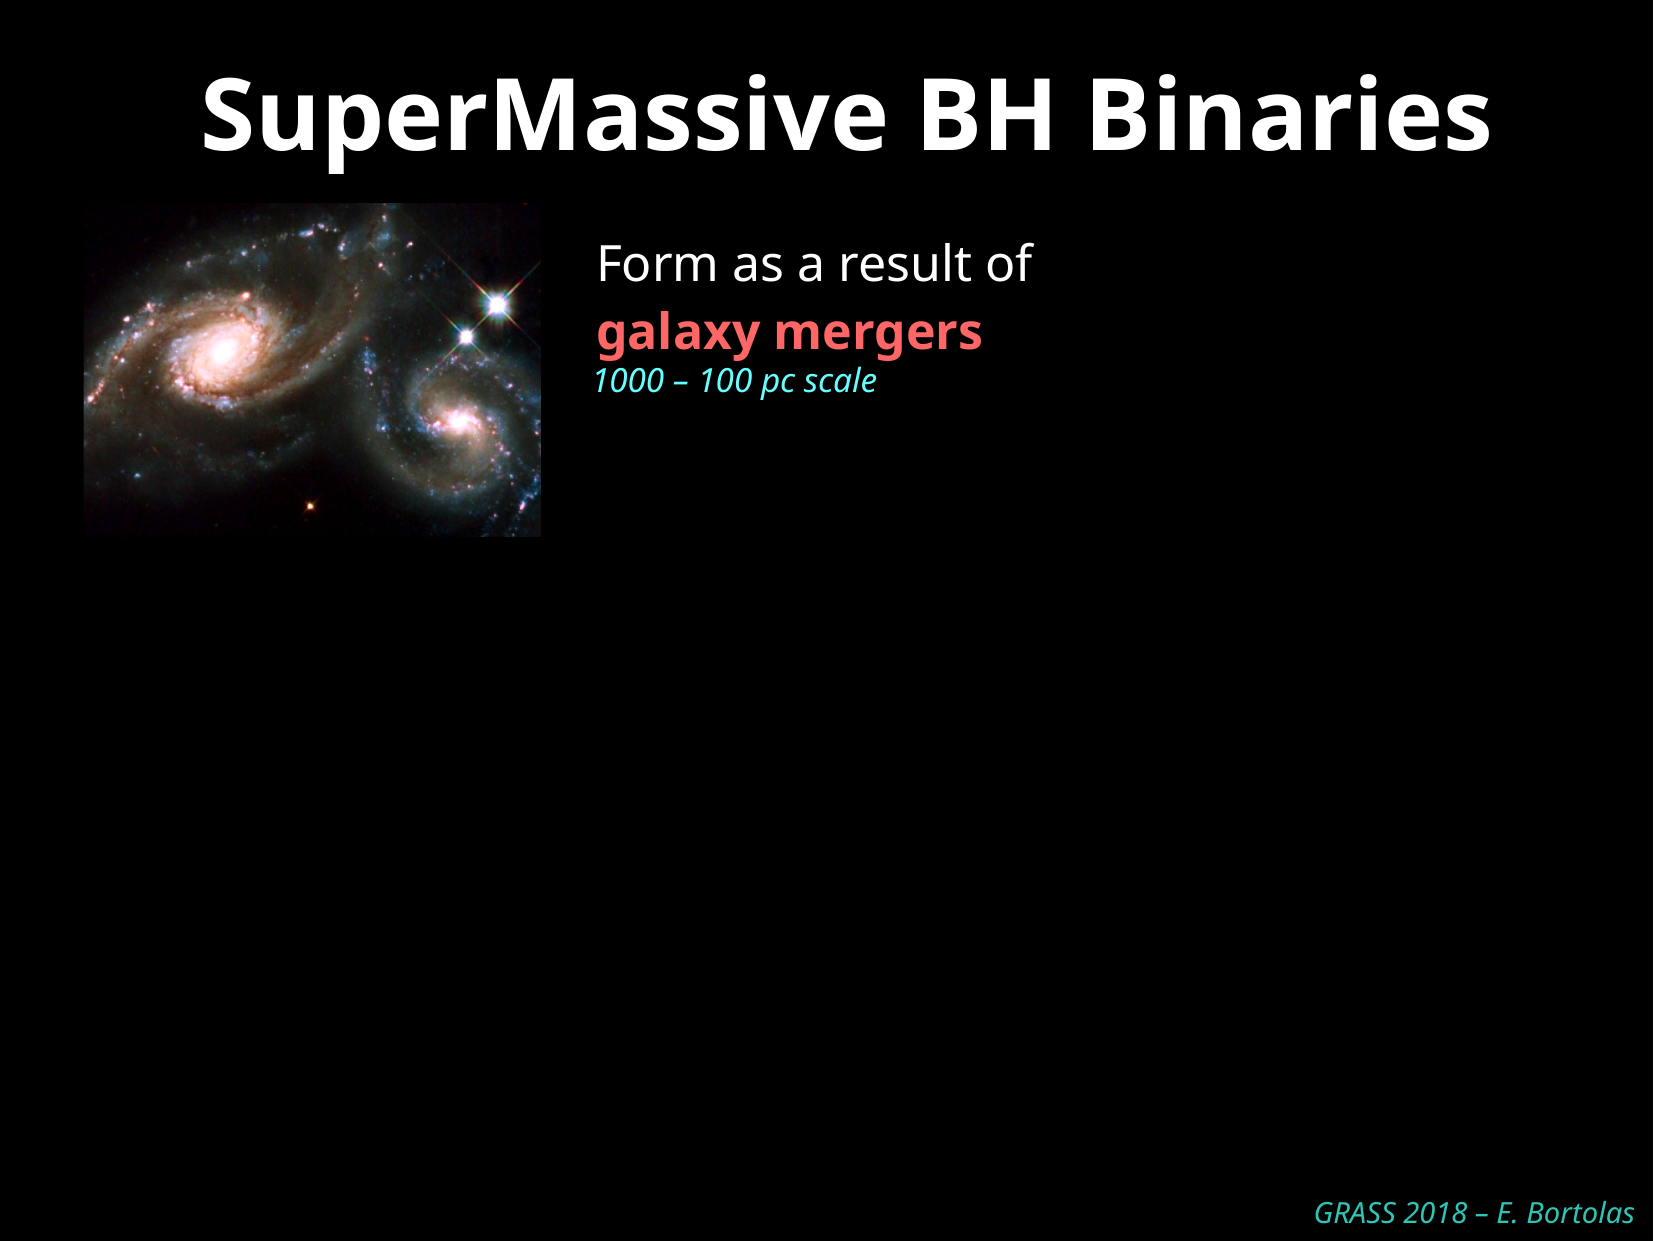

SuperMassive BH Binaries
Form as a result of
galaxy mergers
1000 – 100 pc scale
GRASS 2018 – E. Bortolas